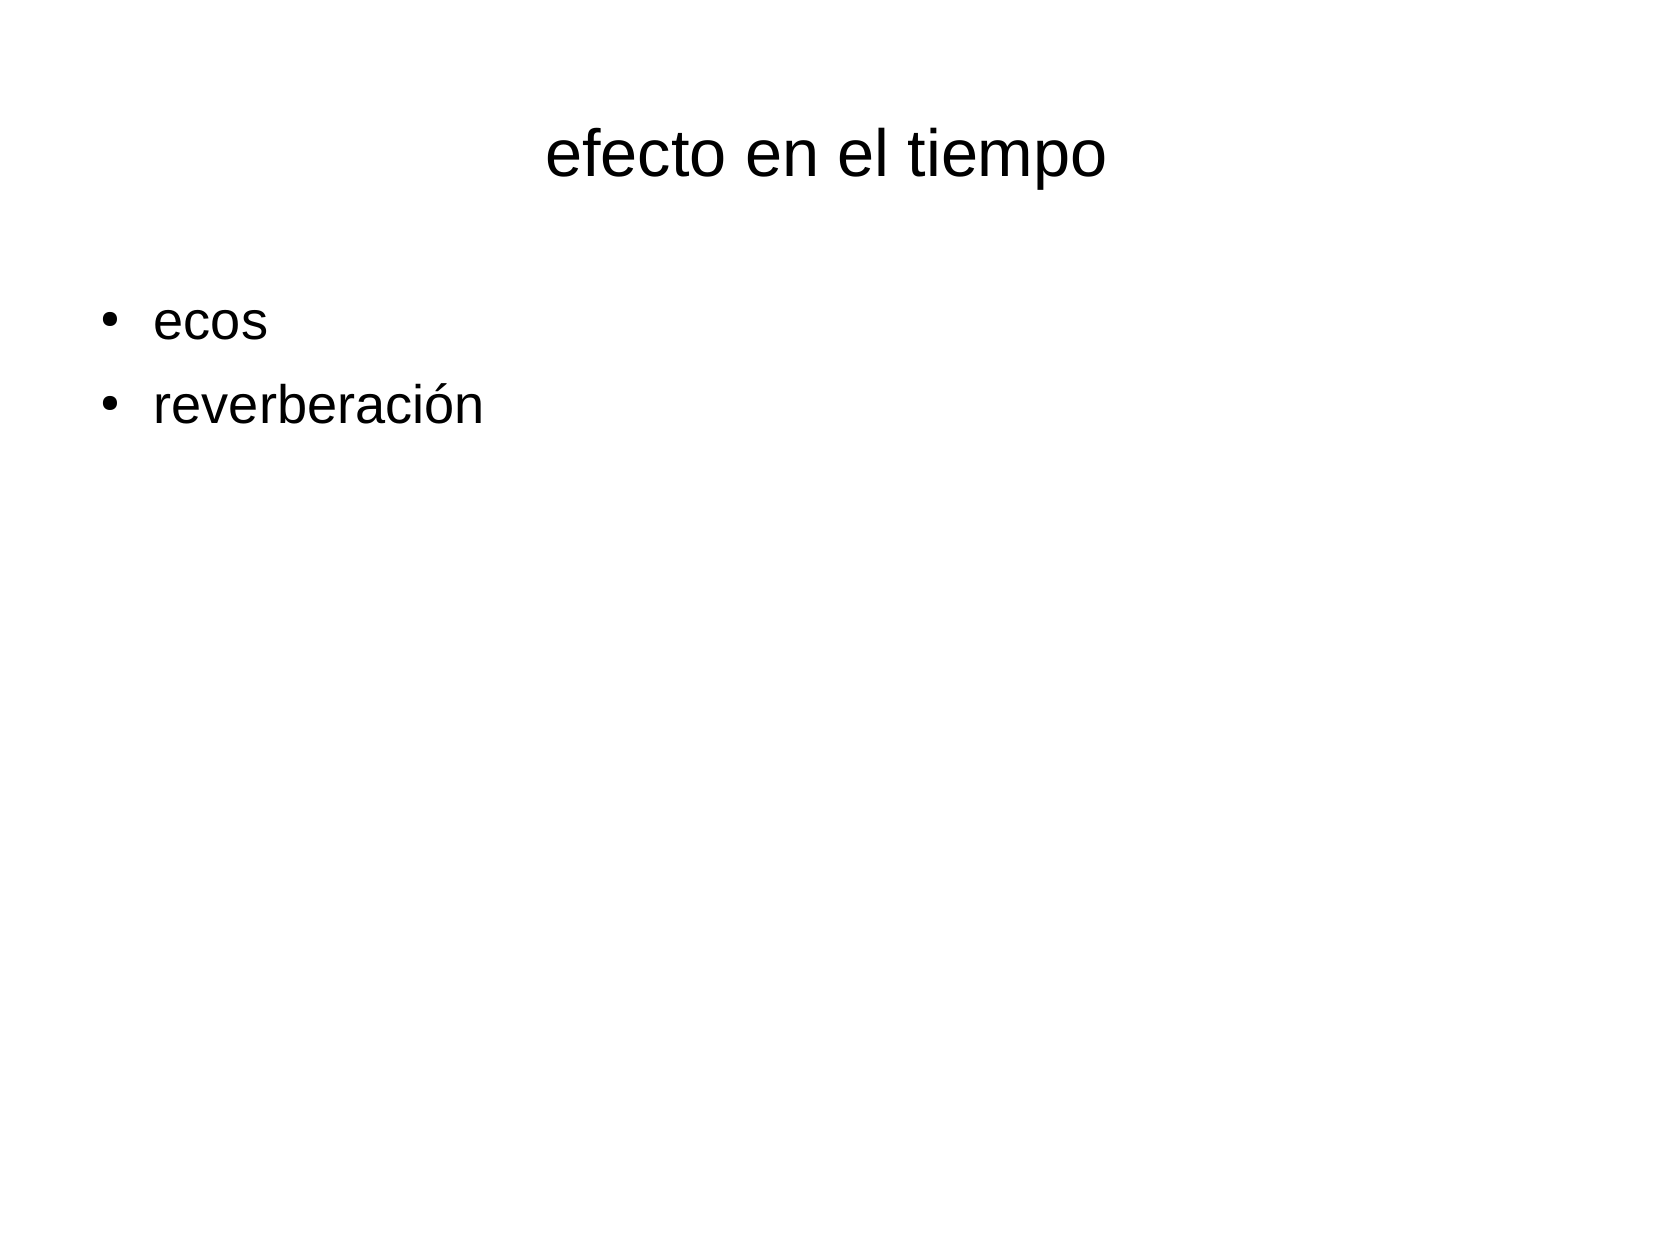

# efecto en el tiempo
ecos
reverberación